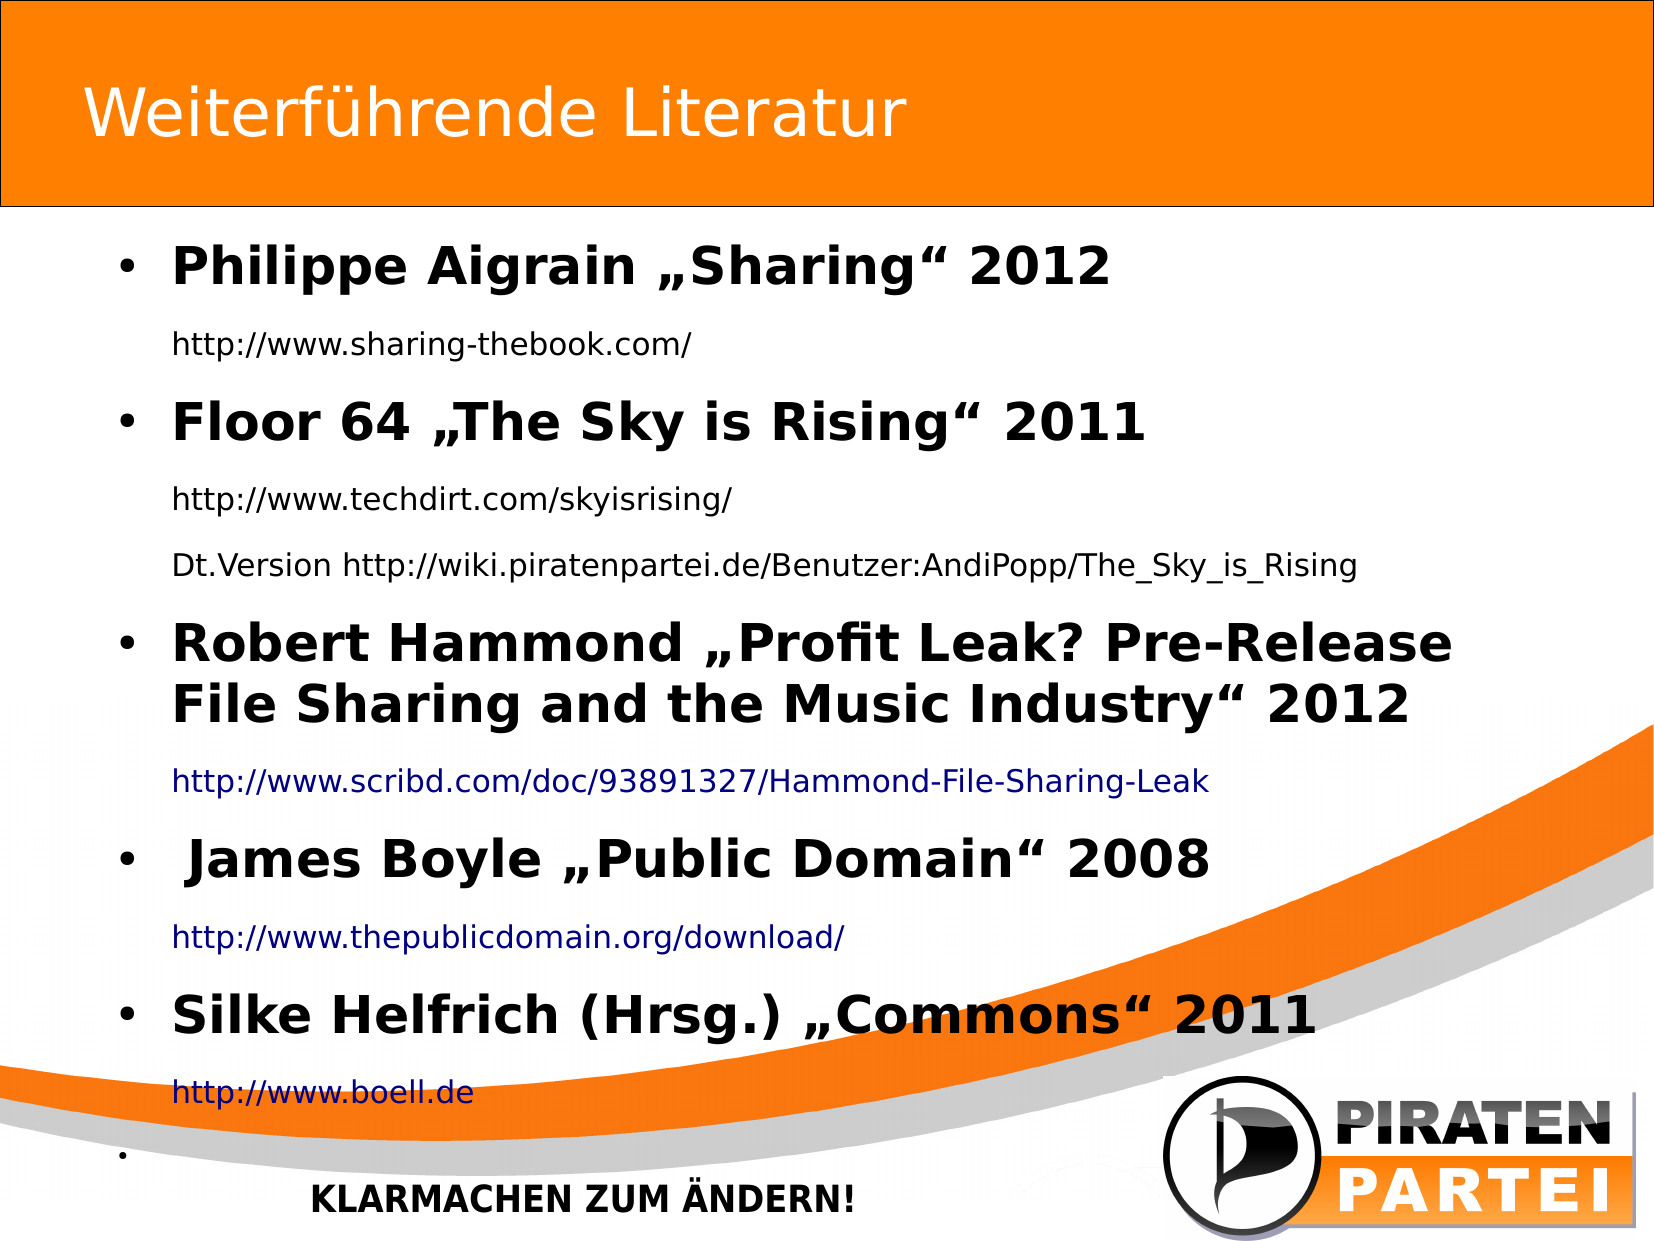

# Weiterführende Literatur
Philippe Aigrain „Sharing“ 2012
http://www.sharing-thebook.com/
Floor 64 „The Sky is Rising“ 2011
http://www.techdirt.com/skyisrising/
Dt.Version http://wiki.piratenpartei.de/Benutzer:AndiPopp/The_Sky_is_Rising
Robert Hammond „Proﬁt Leak? Pre-Release File Sharing and the Music Industry“ 2012
http://www.scribd.com/doc/93891327/Hammond-File-Sharing-Leak
 James Boyle „Public Domain“ 2008
http://www.thepublicdomain.org/download/
Silke Helfrich (Hrsg.) „Commons“ 2011
http://www.boell.de